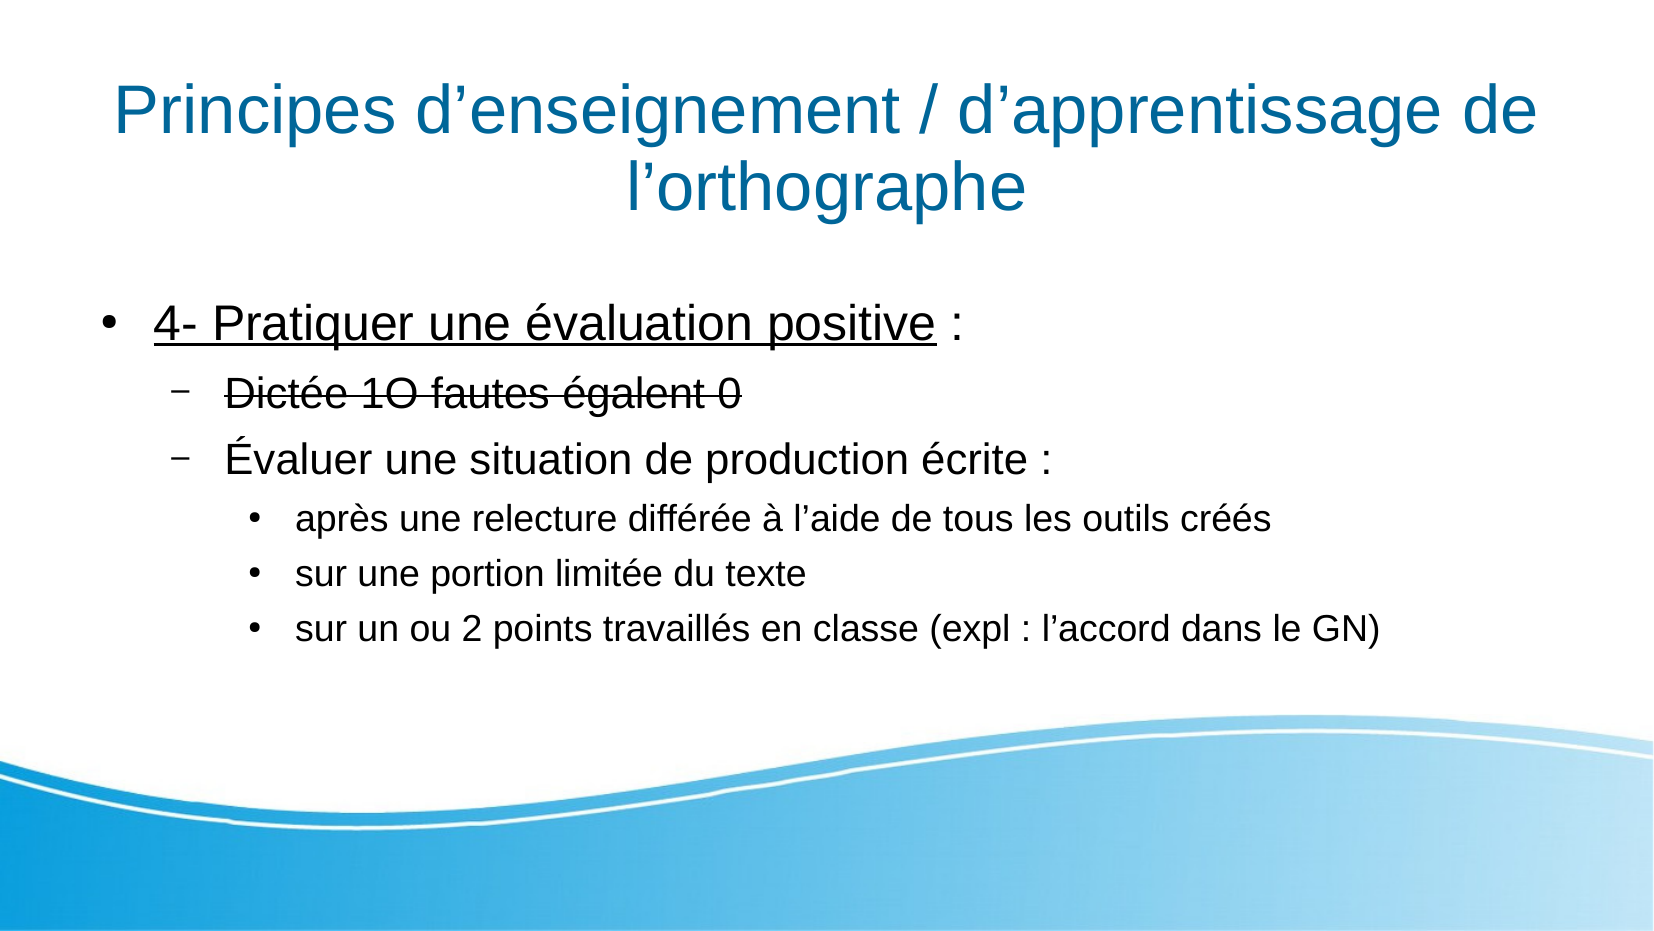

# Principes d’enseignement / d’apprentissage de l’orthographe
4- Pratiquer une évaluation positive :
Dictée 1O fautes égalent 0
Évaluer une situation de production écrite :
après une relecture différée à l’aide de tous les outils créés
sur une portion limitée du texte
sur un ou 2 points travaillés en classe (expl : l’accord dans le GN)